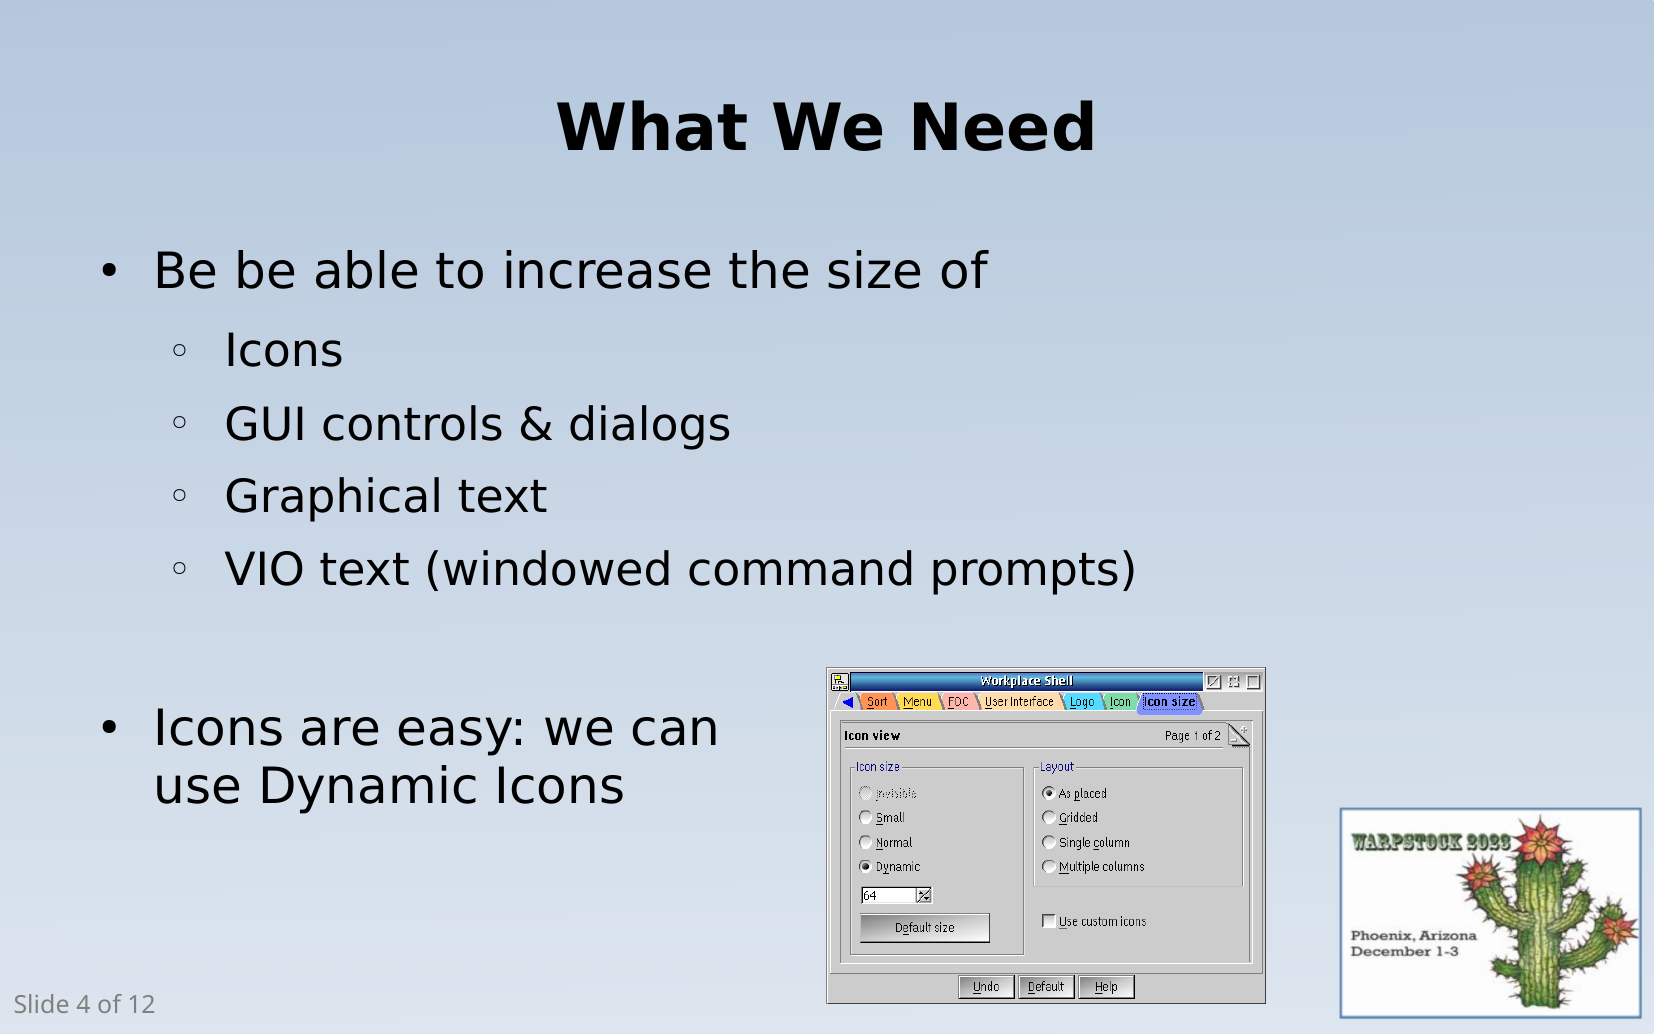

# What We Need
Be be able to increase the size of
Icons
GUI controls & dialogs
Graphical text
VIO text (windowed command prompts)
Icons are easy: we can
use Dynamic Icons
Slide of <count>